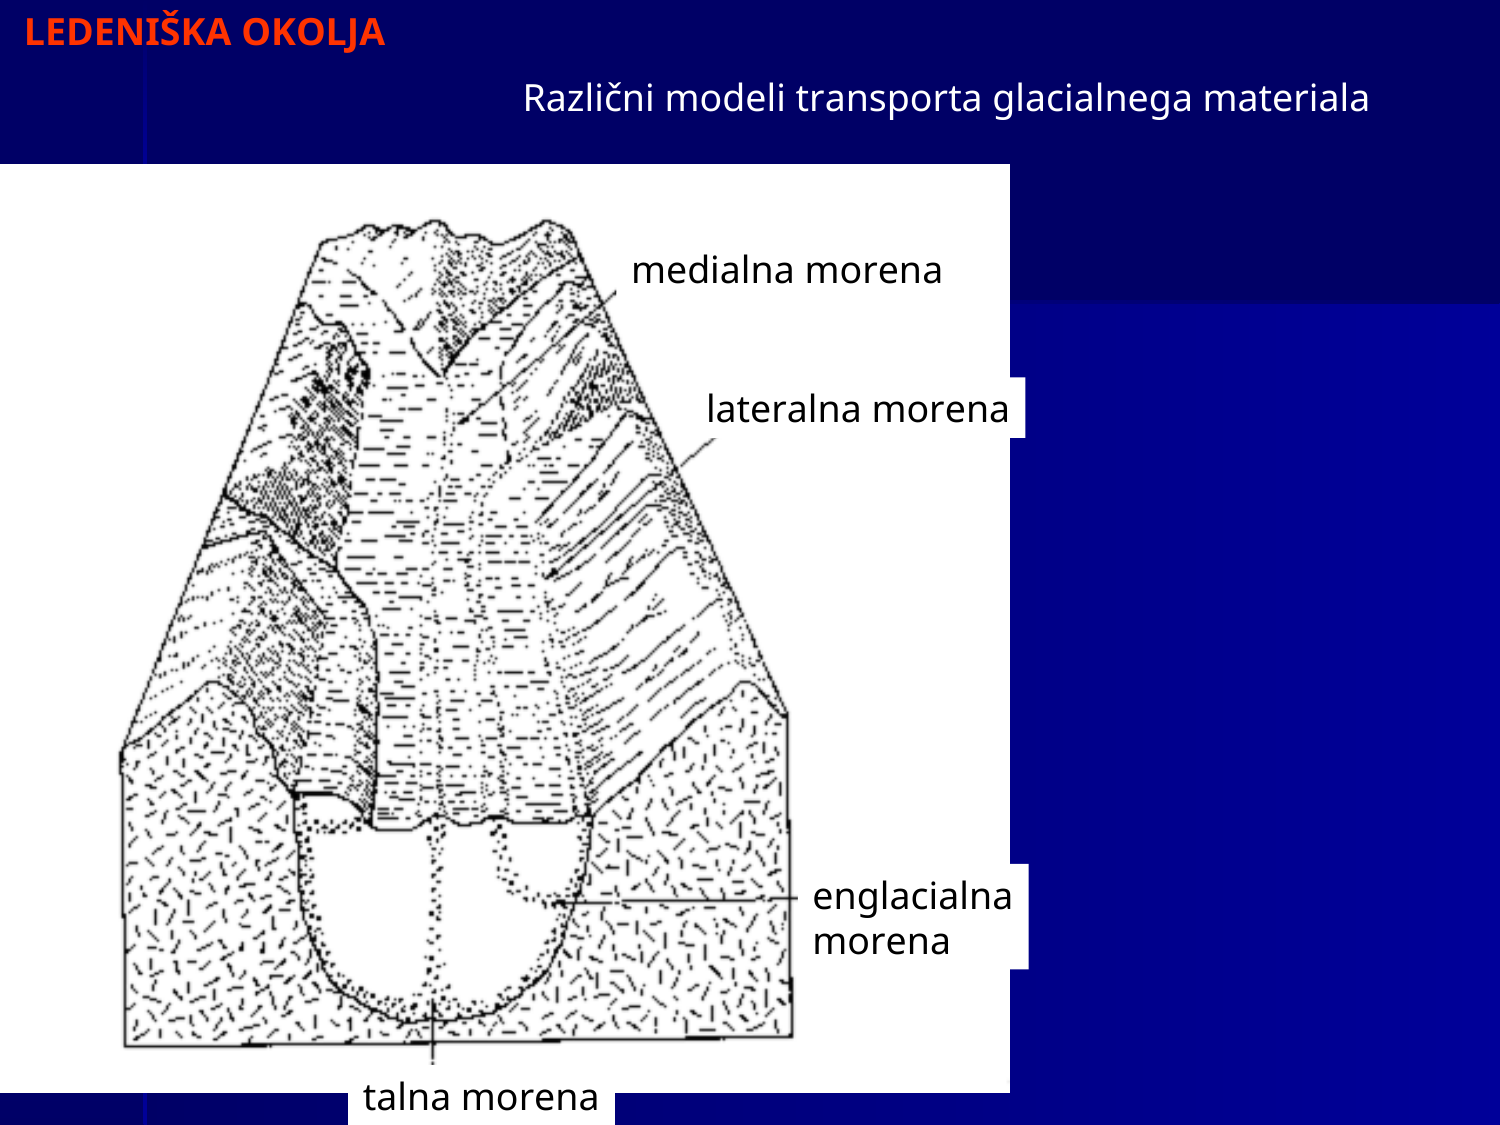

LEDENIŠKA OKOLJA
Različni modeli transporta glacialnega materiala
medialna morena
lateralna morena
englacialna
morena
talna morena